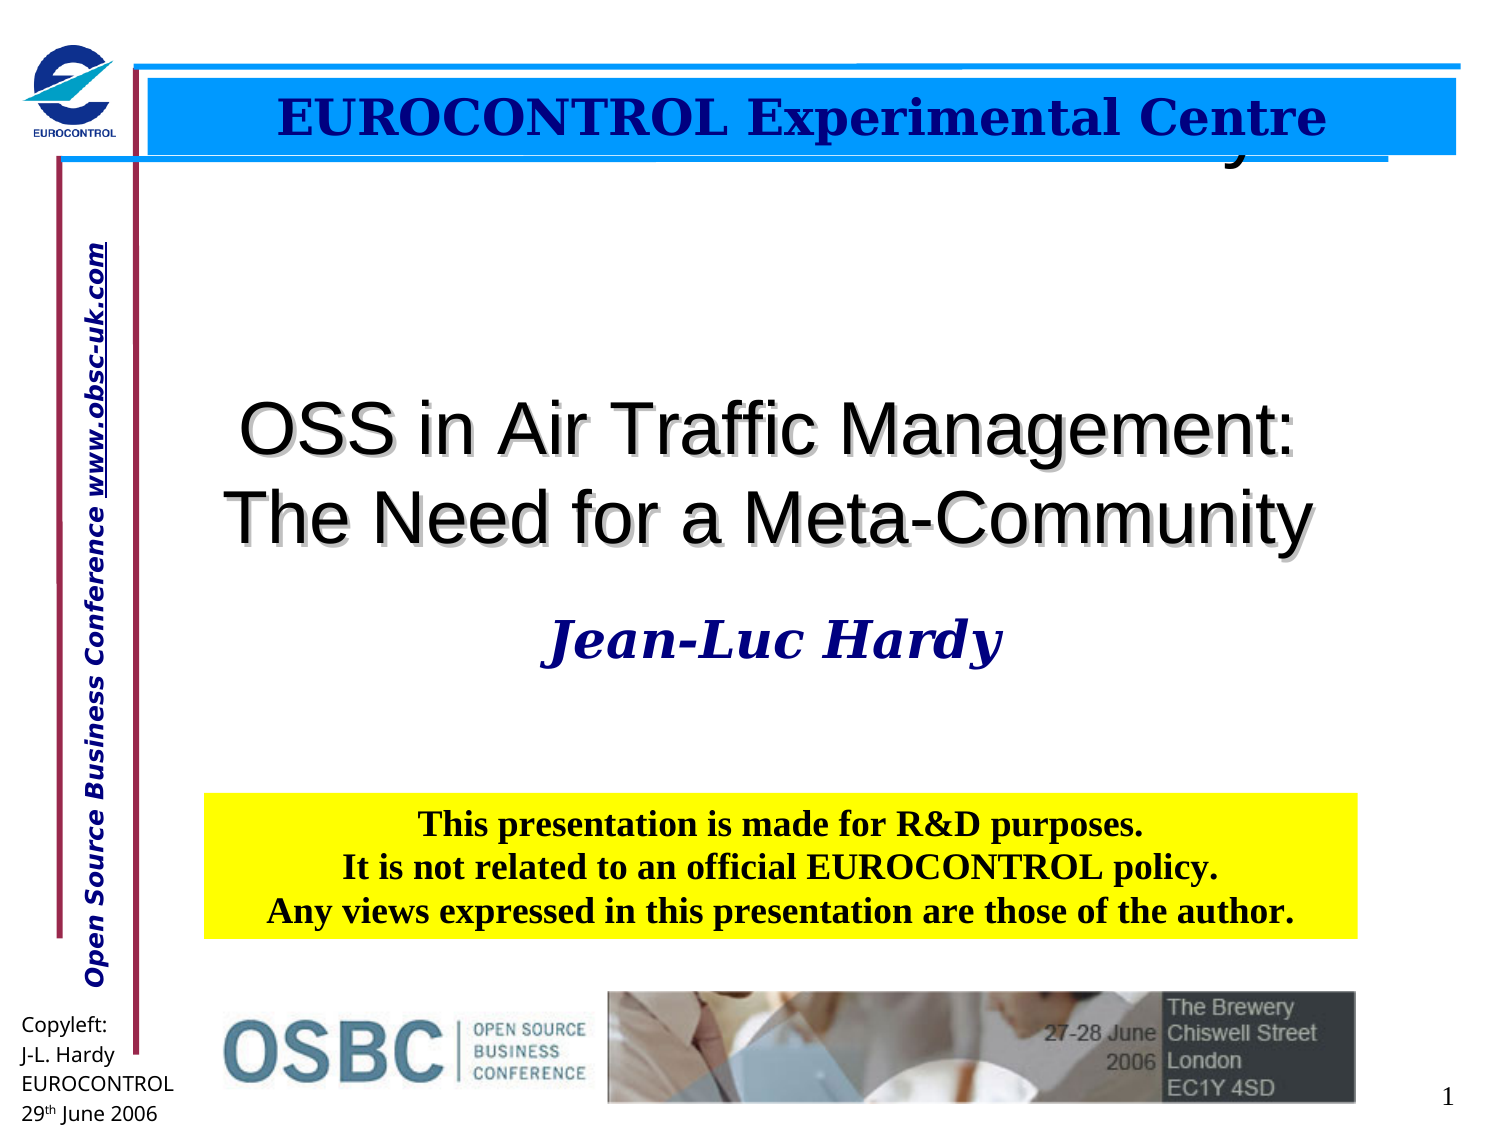

EUROCONTROL Experimental Centre
# OSS in Air Traffic Management: The Need for a Meta-Community
Jean-Luc Hardy
This presentation is made for R&D purposes.
It is not related to an official EUROCONTROL policy.
Any views expressed in this presentation are those of the author.